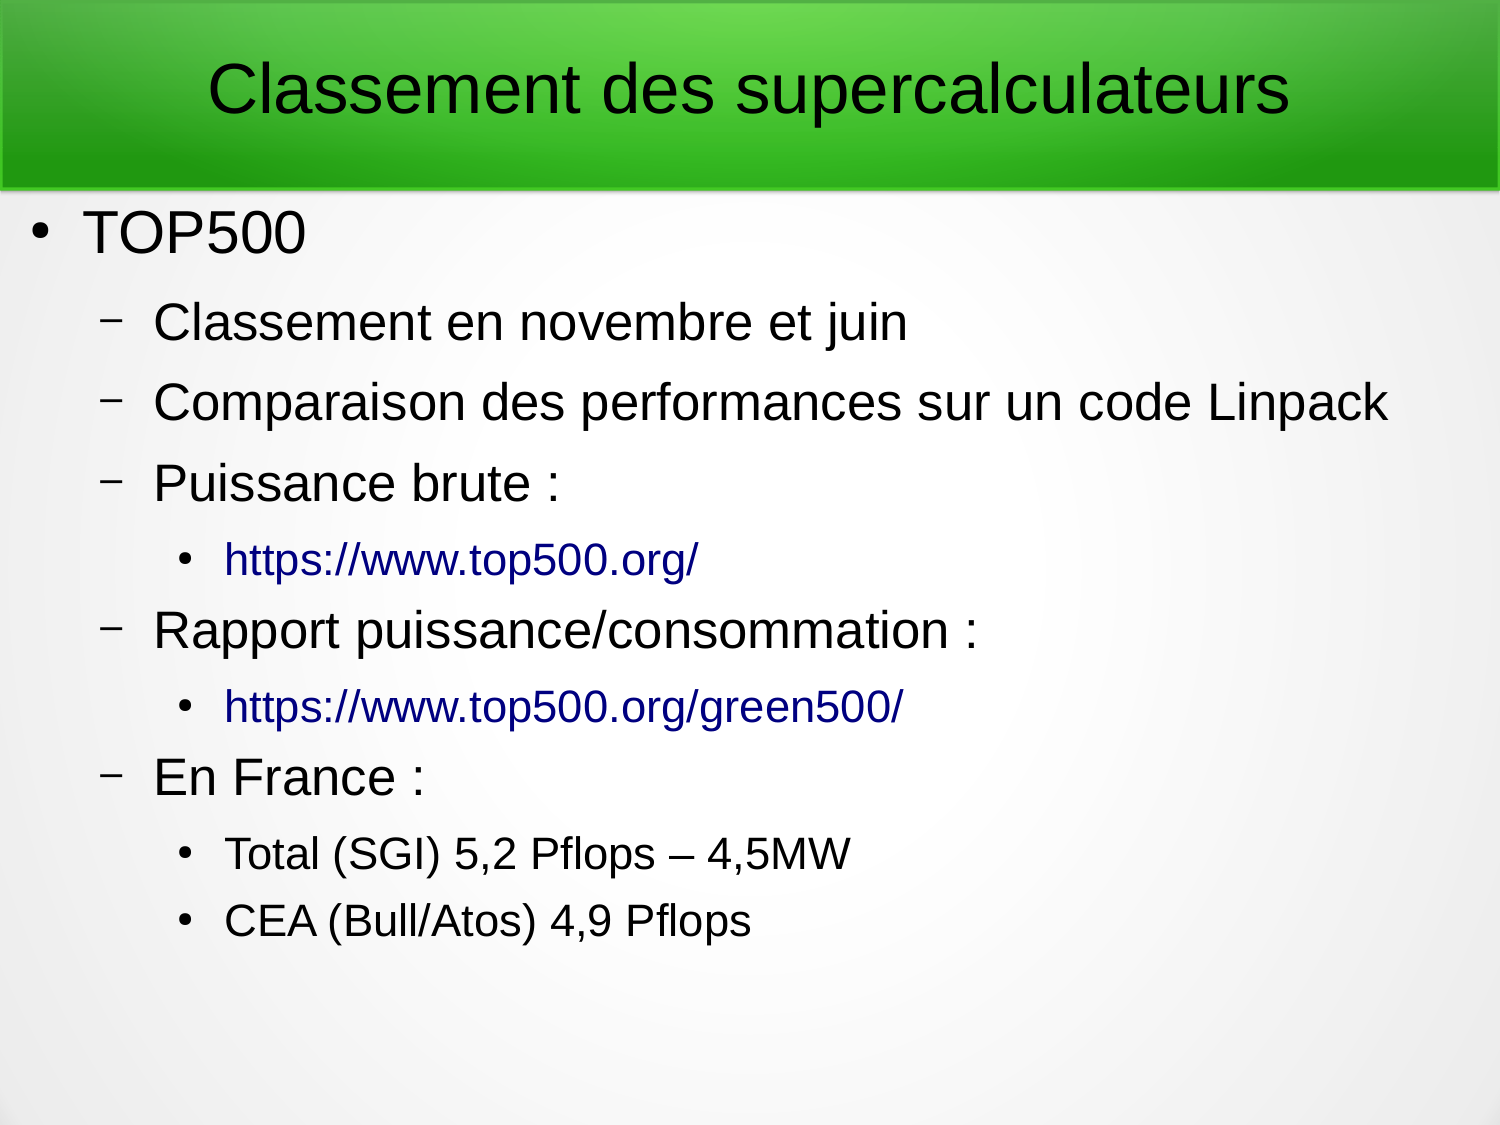

# Classement des supercalculateurs
TOP500
Classement en novembre et juin
Comparaison des performances sur un code Linpack
Puissance brute :
https://www.top500.org/
Rapport puissance/consommation :
https://www.top500.org/green500/
En France :
Total (SGI) 5,2 Pflops – 4,5MW
CEA (Bull/Atos) 4,9 Pflops